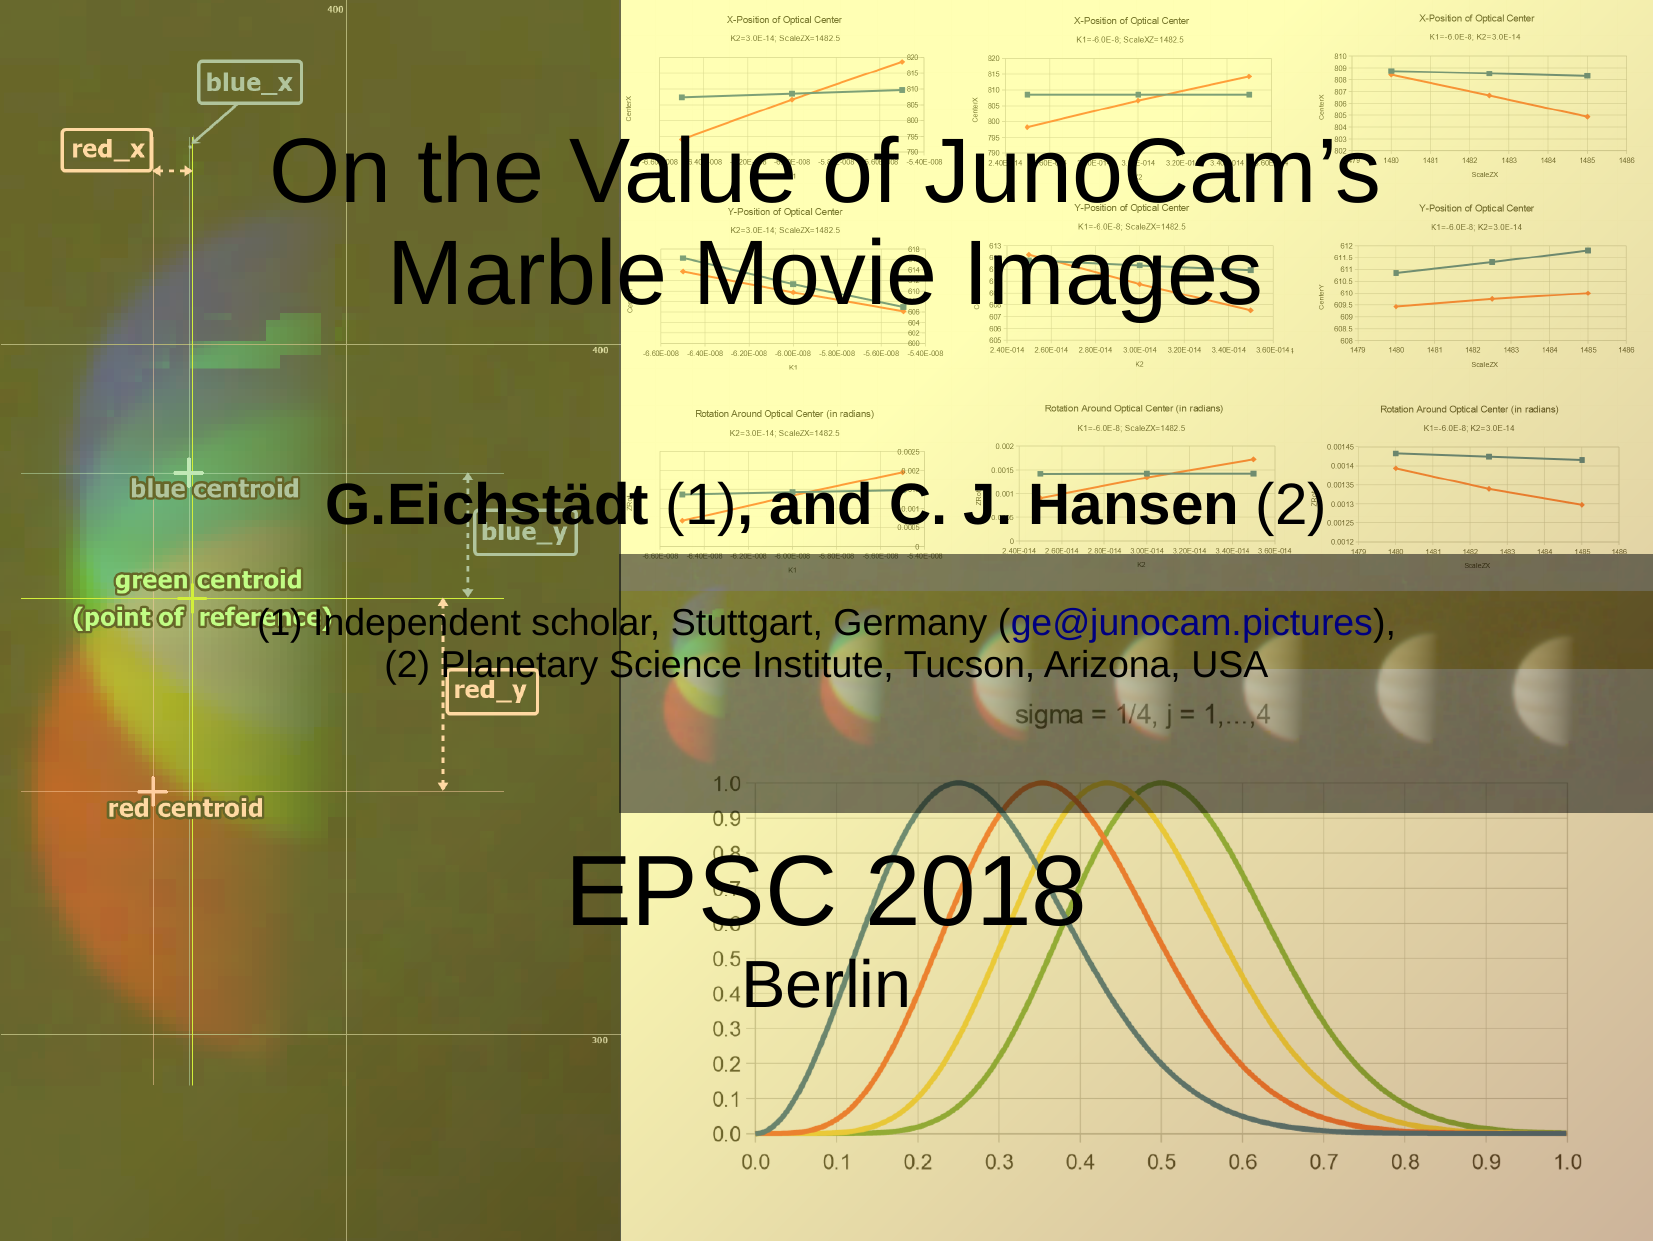

# On the Value of JunoCam’s Marble Movie Images
G.Eichstädt (1), and C. J. Hansen (2)
(1) Independent scholar, Stuttgart, Germany (ge@junocam.pictures),
(2) Planetary Science Institute, Tucson, Arizona, USA
EPSC 2018
Berlin